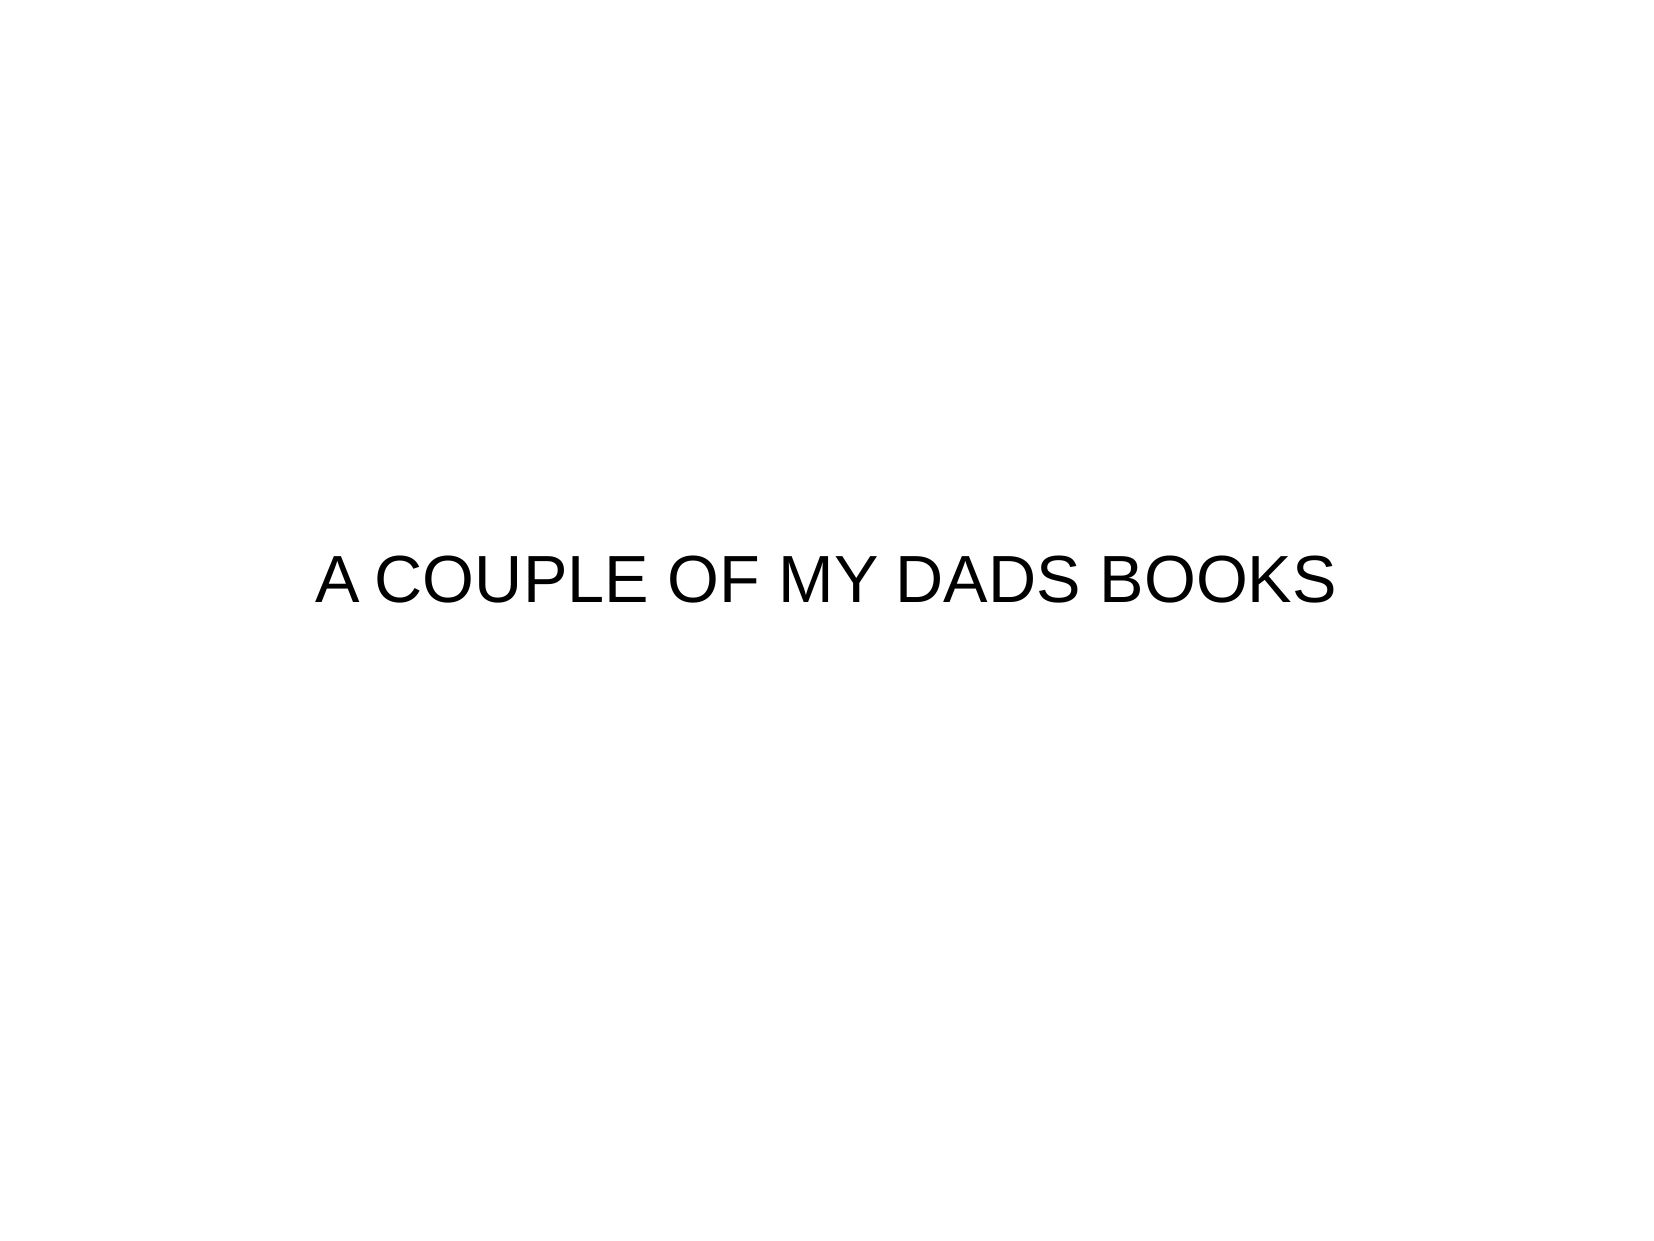

# A COUPLE OF MY DADS BOOKS